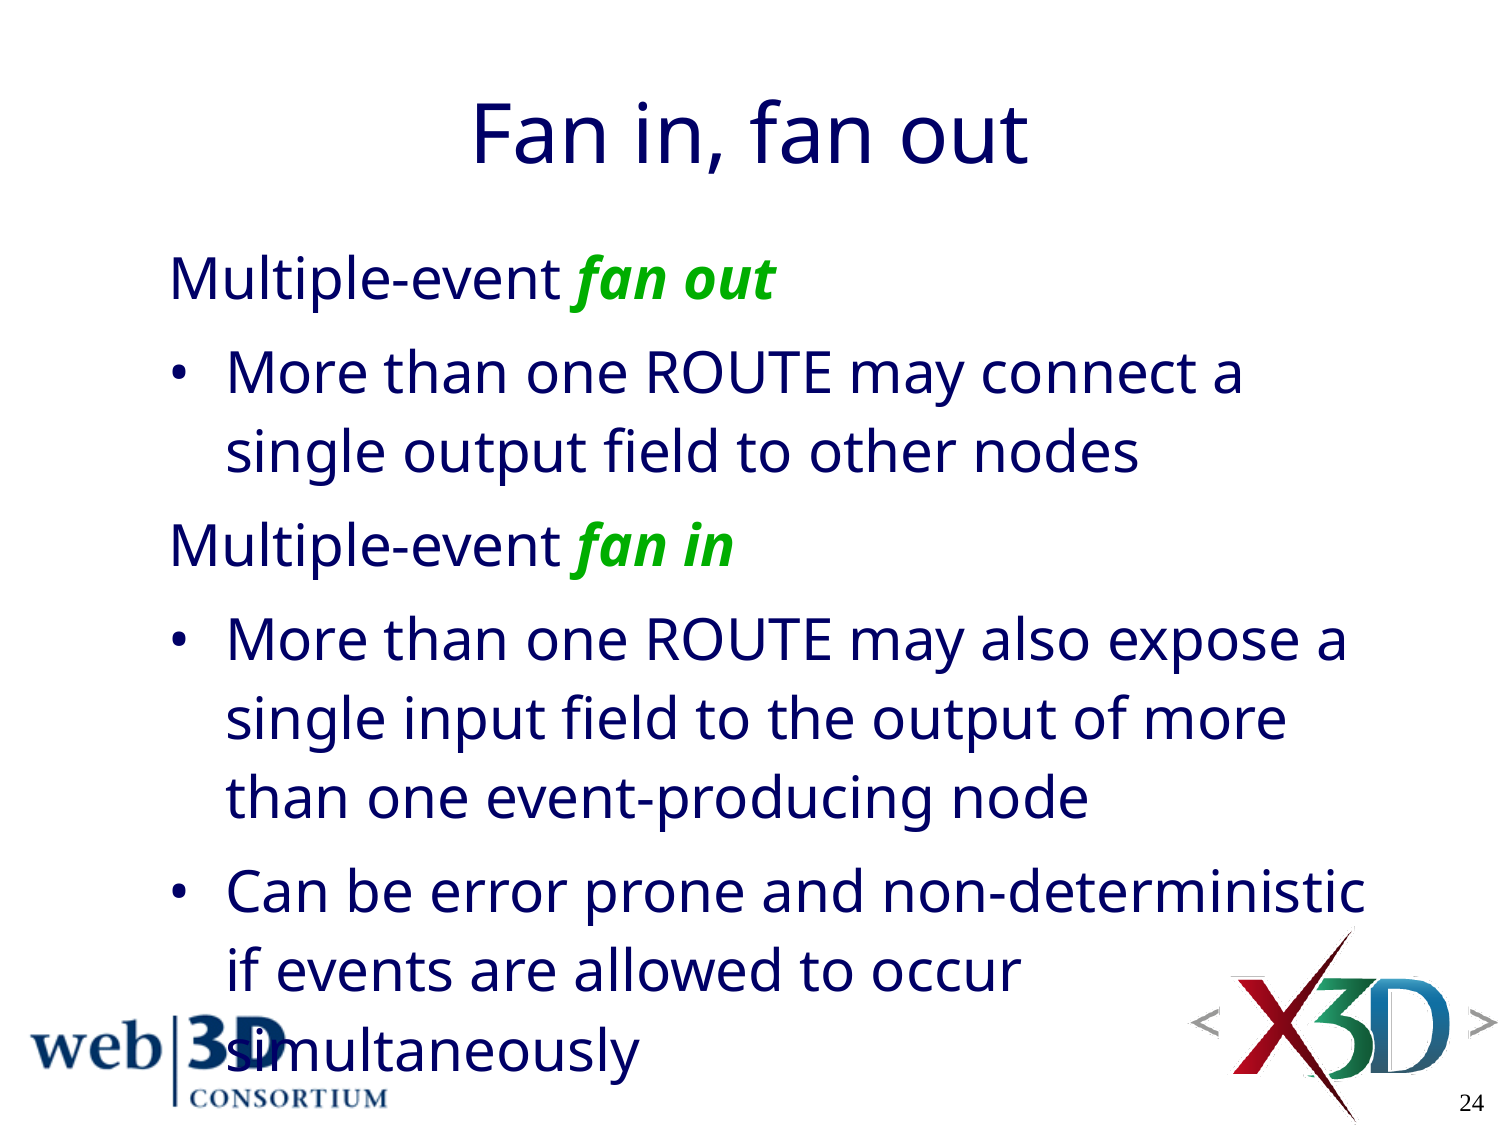

# Fan in, fan out
Multiple-event fan out
More than one ROUTE may connect a single output field to other nodes
Multiple-event fan in
More than one ROUTE may also expose a single input field to the output of more than one event-producing node
Can be error prone and non-deterministic if events are allowed to occur simultaneously